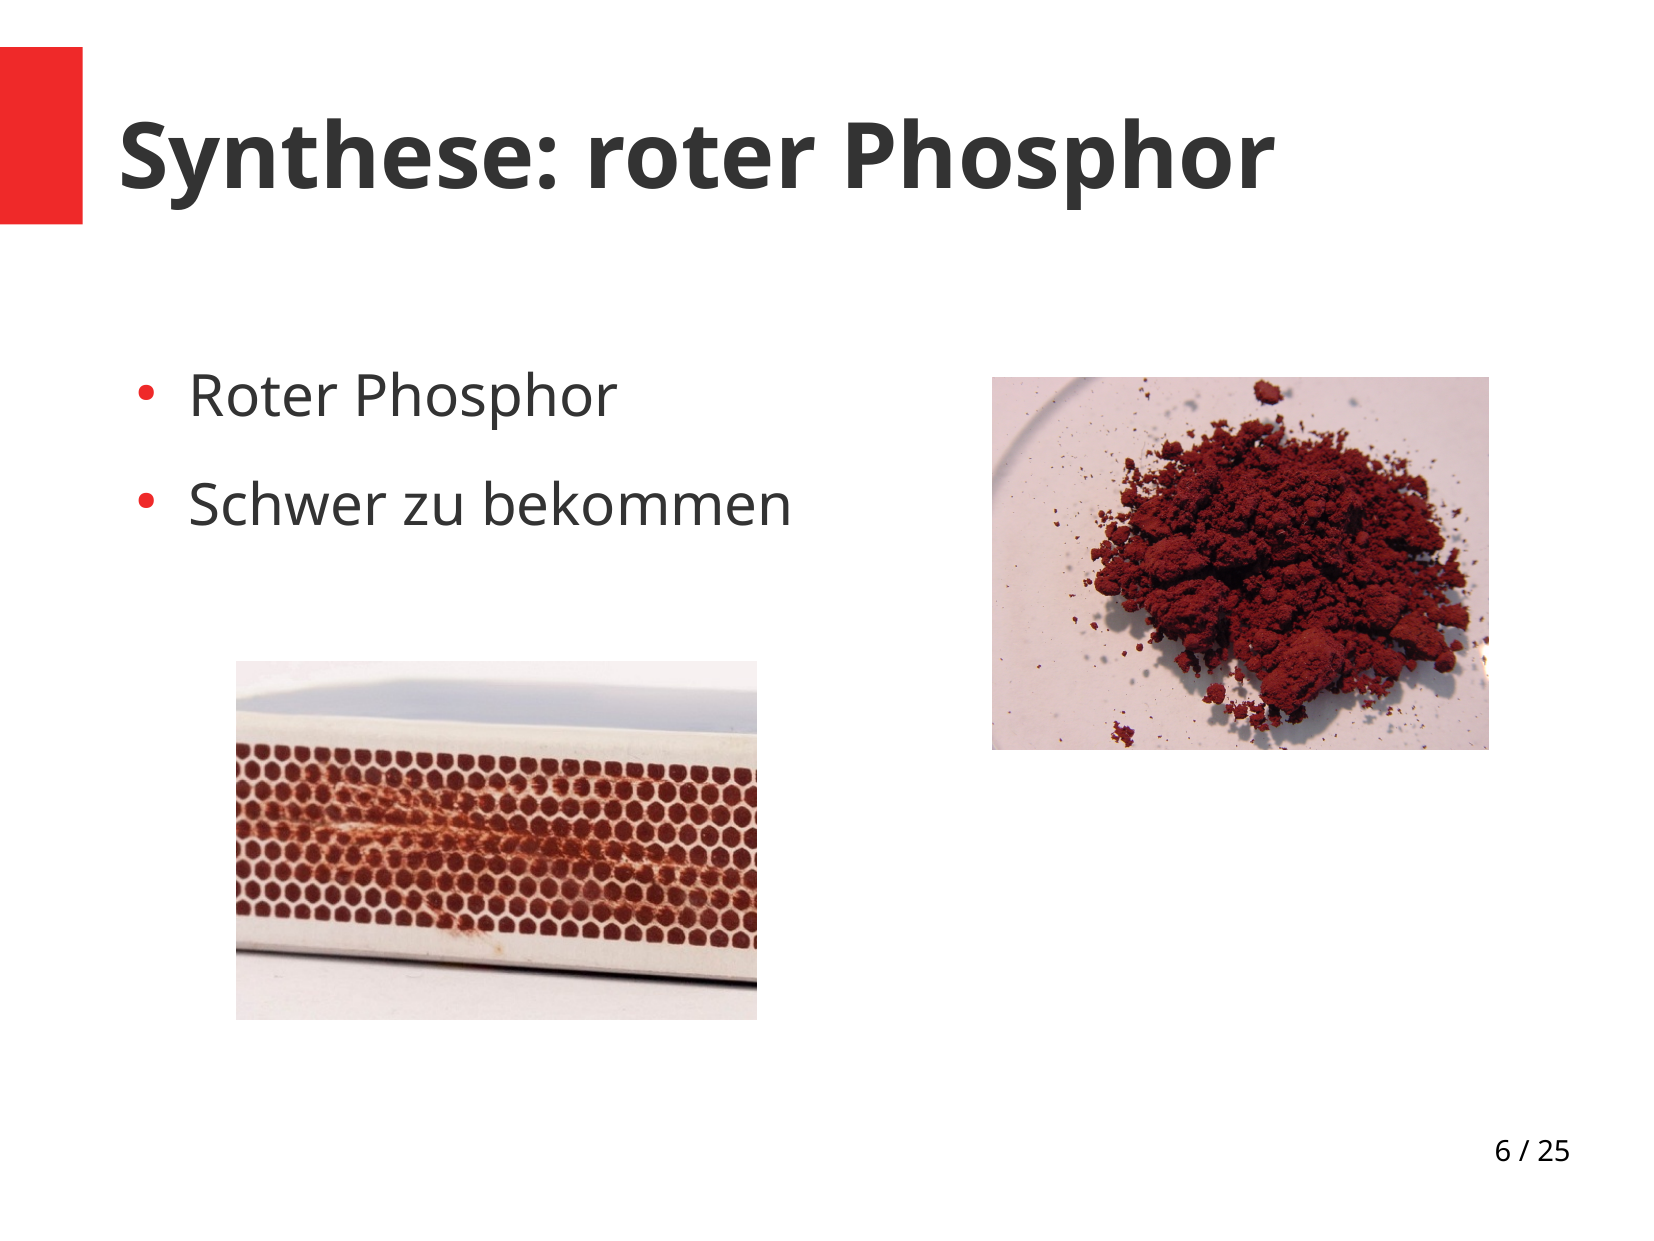

# Synthese: roter Phosphor
Roter Phosphor
Schwer zu bekommen
6